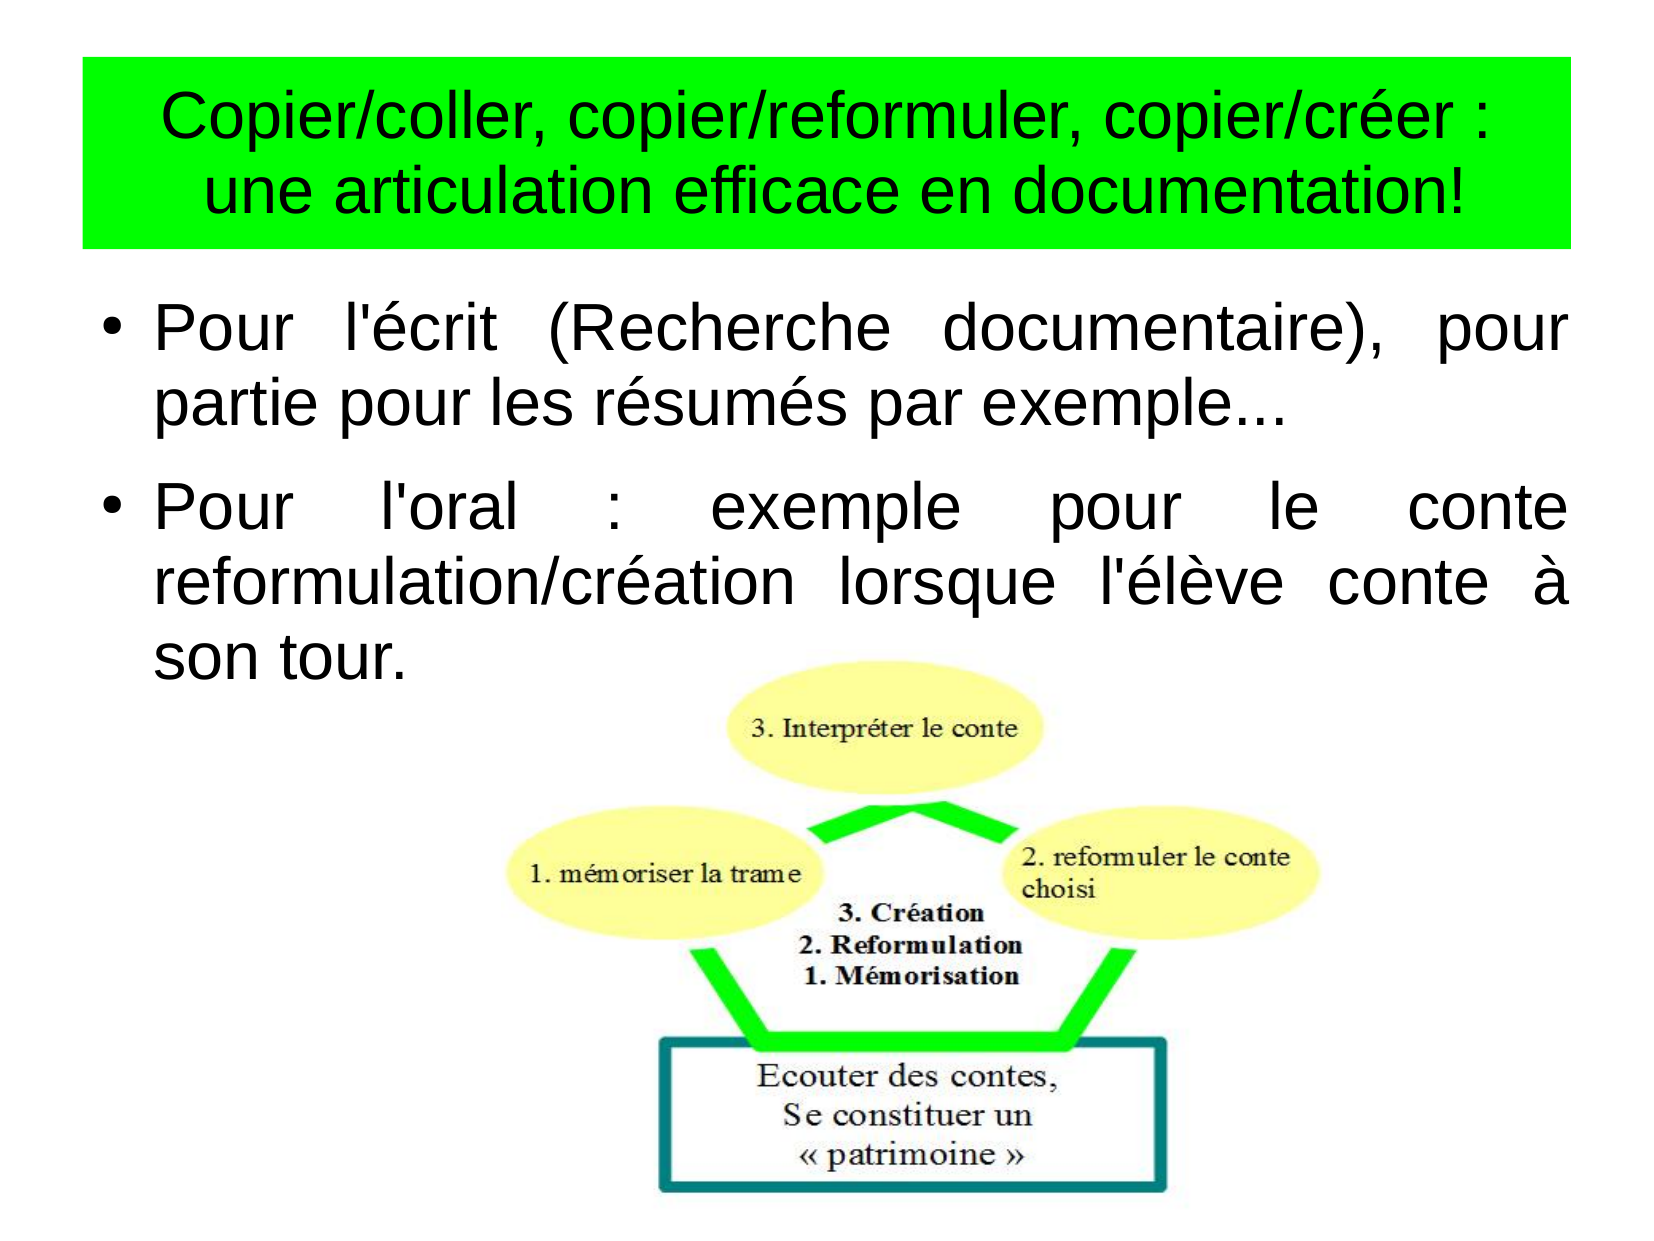

# Copier/coller, copier/reformuler, copier/créer : une articulation efficace en documentation!
Pour l'écrit (Recherche documentaire), pour partie pour les résumés par exemple...
Pour l'oral : exemple pour le conte reformulation/création lorsque l'élève conte à son tour.